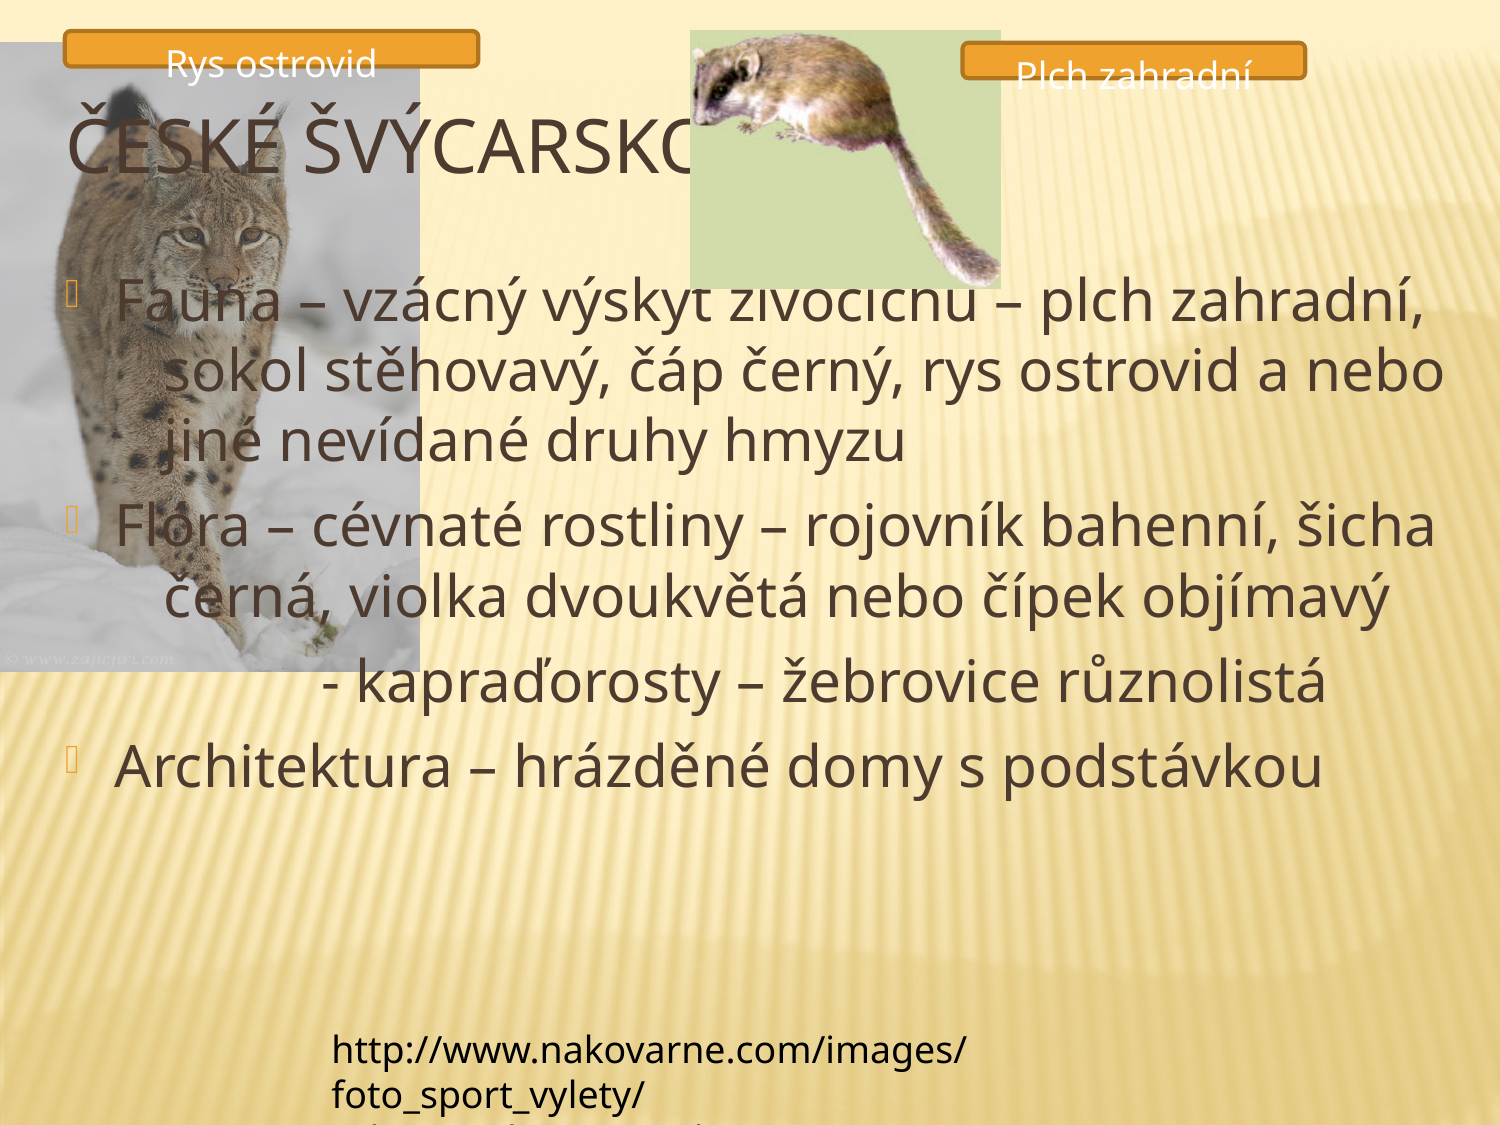

Rys ostrovid
Plch zahradní
# České Švýcarsko
Fauna – vzácný výskyt živočichů – plch zahradní, sokol stěhovavý, čáp černý, rys ostrovid a nebo jiné nevídané druhy hmyzu
Flóra – cévnaté rostliny – rojovník bahenní, šicha černá, violka dvoukvětá nebo čípek objímavý
		 - kapraďorosty – žebrovice různolistá
Architektura – hrázděné domy s podstávkou
http://www.nakovarne.com/images/foto_sport_vylety/vylety_ceske_svycarsko.jpg